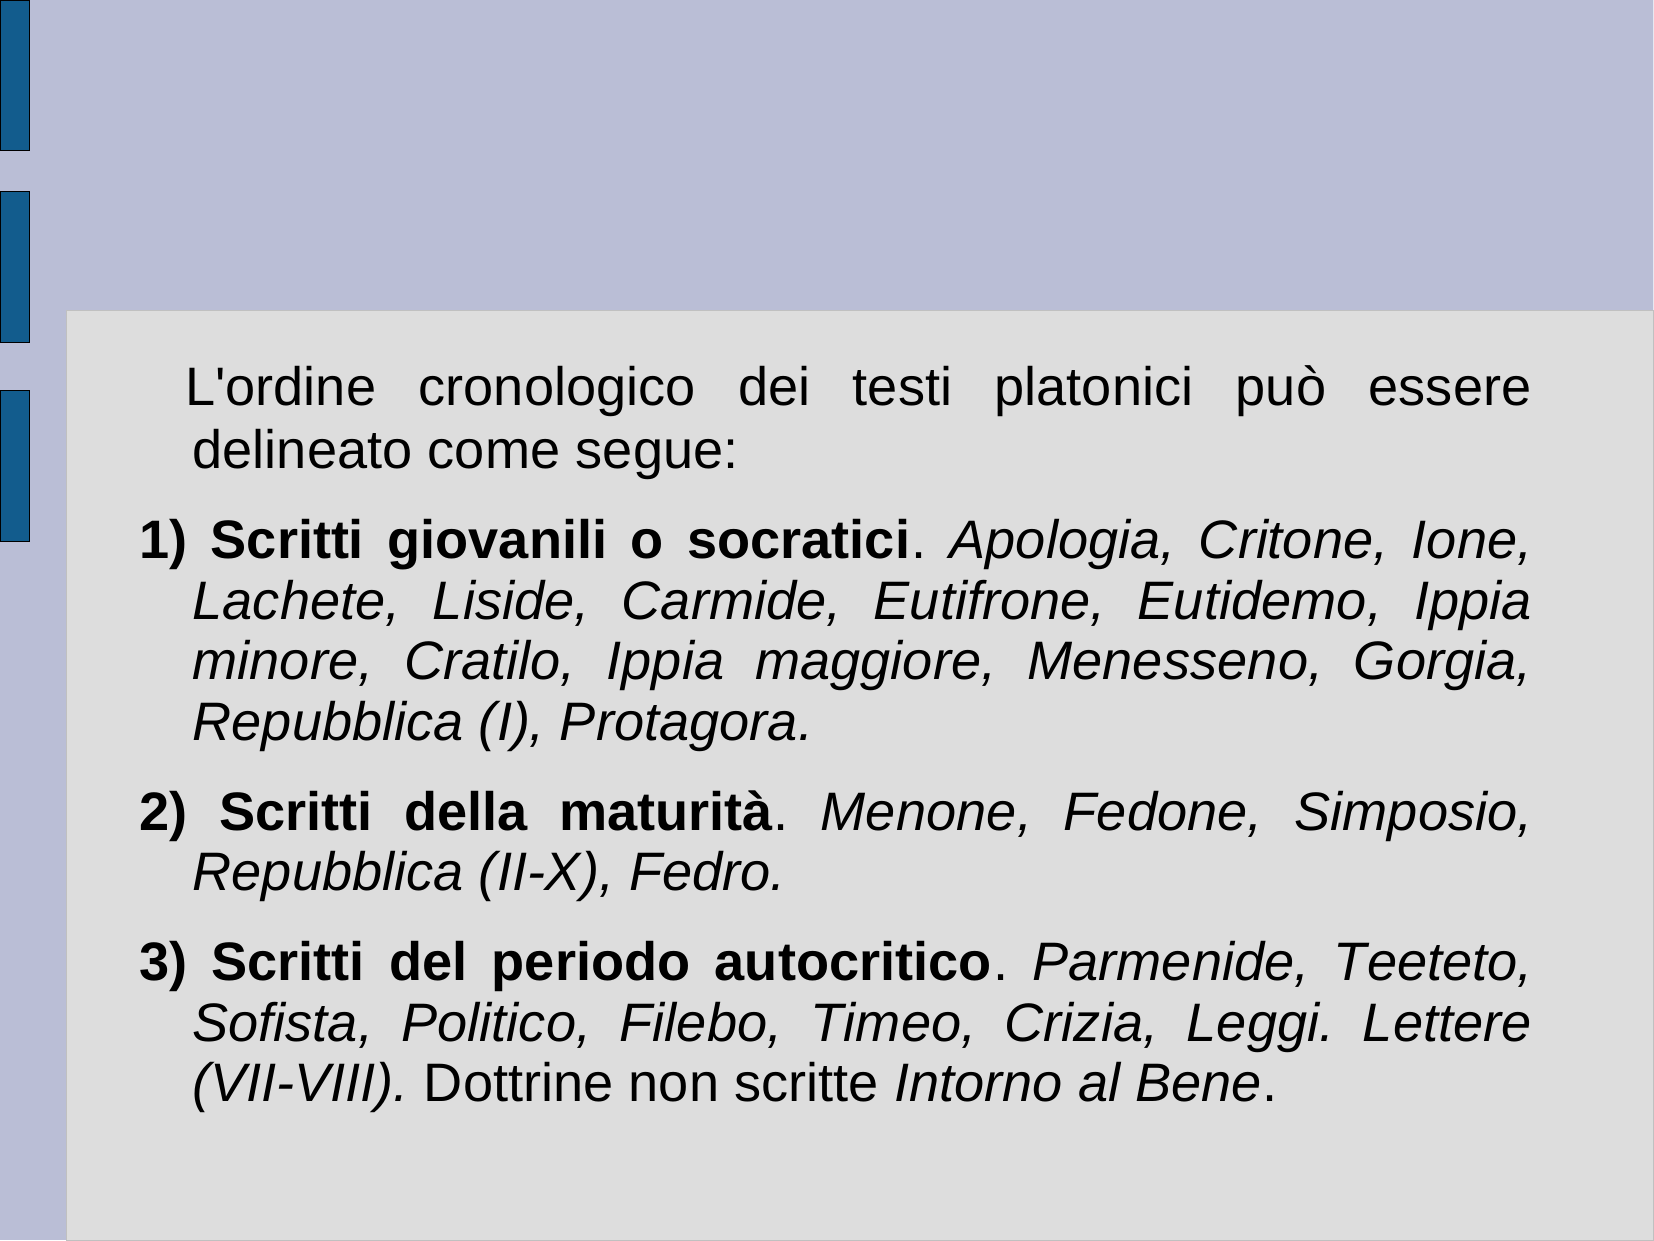

#
 L'ordine cronologico dei testi platonici può essere delineato come segue:
1) Scritti giovanili o socratici. Apologia, Critone, Ione, Lachete, Liside, Carmide, Eutifrone, Eutidemo, Ippia minore, Cratilo, Ippia maggiore, Menesseno, Gorgia, Repubblica (I), Protagora.
2) Scritti della maturità. Menone, Fedone, Simposio, Repubblica (II-X), Fedro.
3) Scritti del periodo autocritico. Parmenide, Teeteto, Sofista, Politico, Filebo, Timeo, Crizia, Leggi. Lettere (VII-VIII). Dottrine non scritte Intorno al Bene.